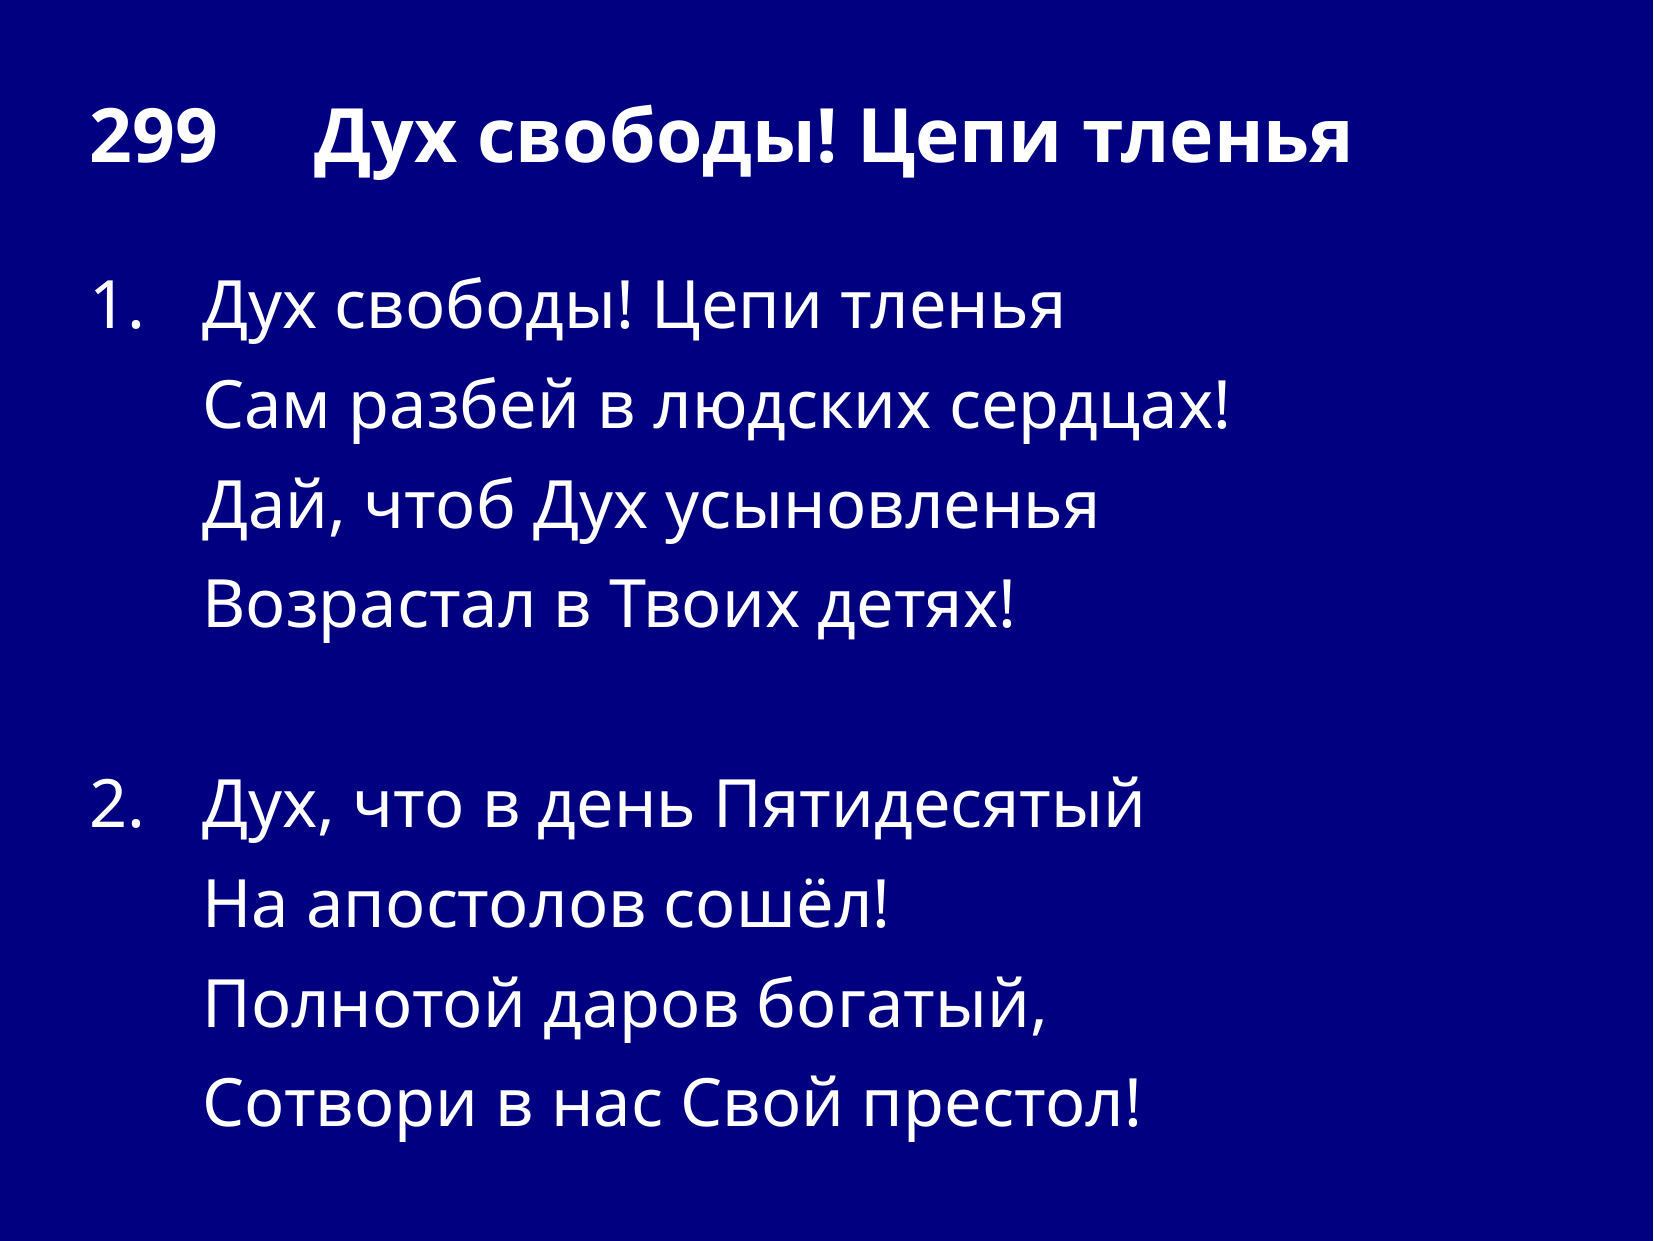

299	Дух свободы! Цепи тленья
1.	Дух свободы! Цепи тленья
	Сам разбей в людских сердцах!
	Дай, чтоб Дух усыновленья
	Возрастал в Твоих детях!
2.	Дух, что в день Пятидесятый
	На апостолов сошёл!
	Полнотой даров богатый,
	Сотвори в нас Свой престол!